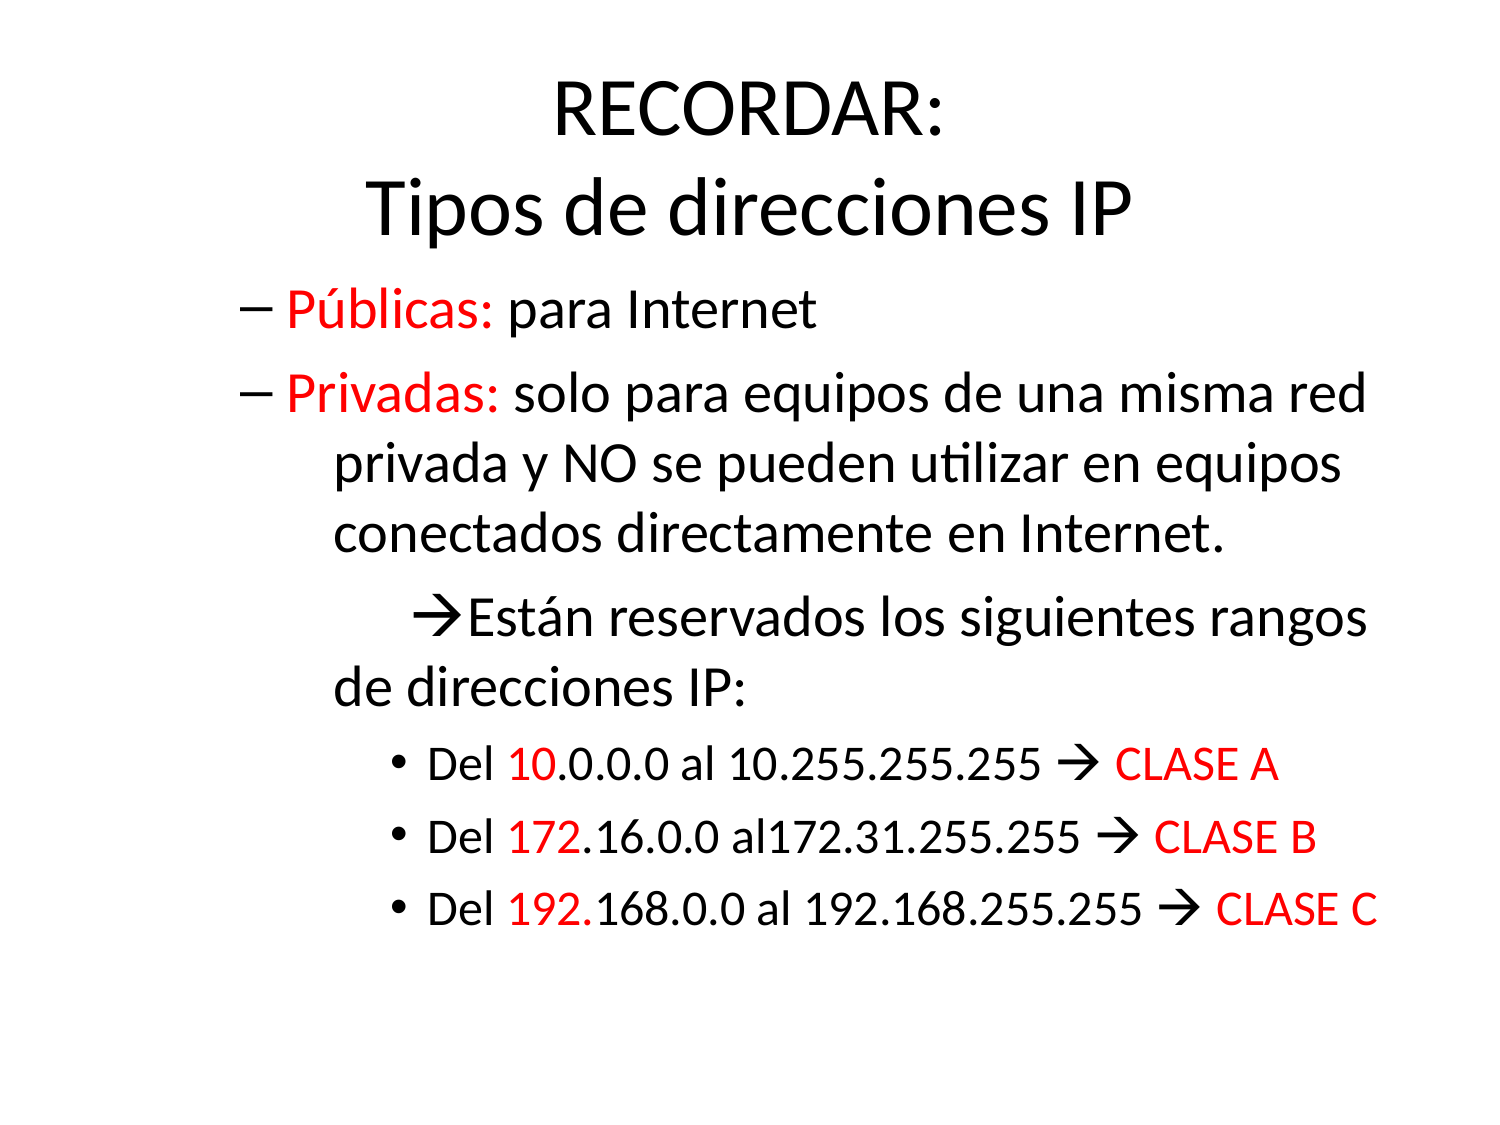

# RECORDAR: Tipos de direcciones IP
Públicas: para Internet
Privadas: solo para equipos de una misma red privada y NO se pueden utilizar en equipos conectados directamente en Internet.
	Están reservados los siguientes rangos de direcciones IP:
Del 10.0.0.0 al 10.255.255.255  CLASE A
Del 172.16.0.0 al172.31.255.255  CLASE B
Del 192.168.0.0 al 192.168.255.255  CLASE C